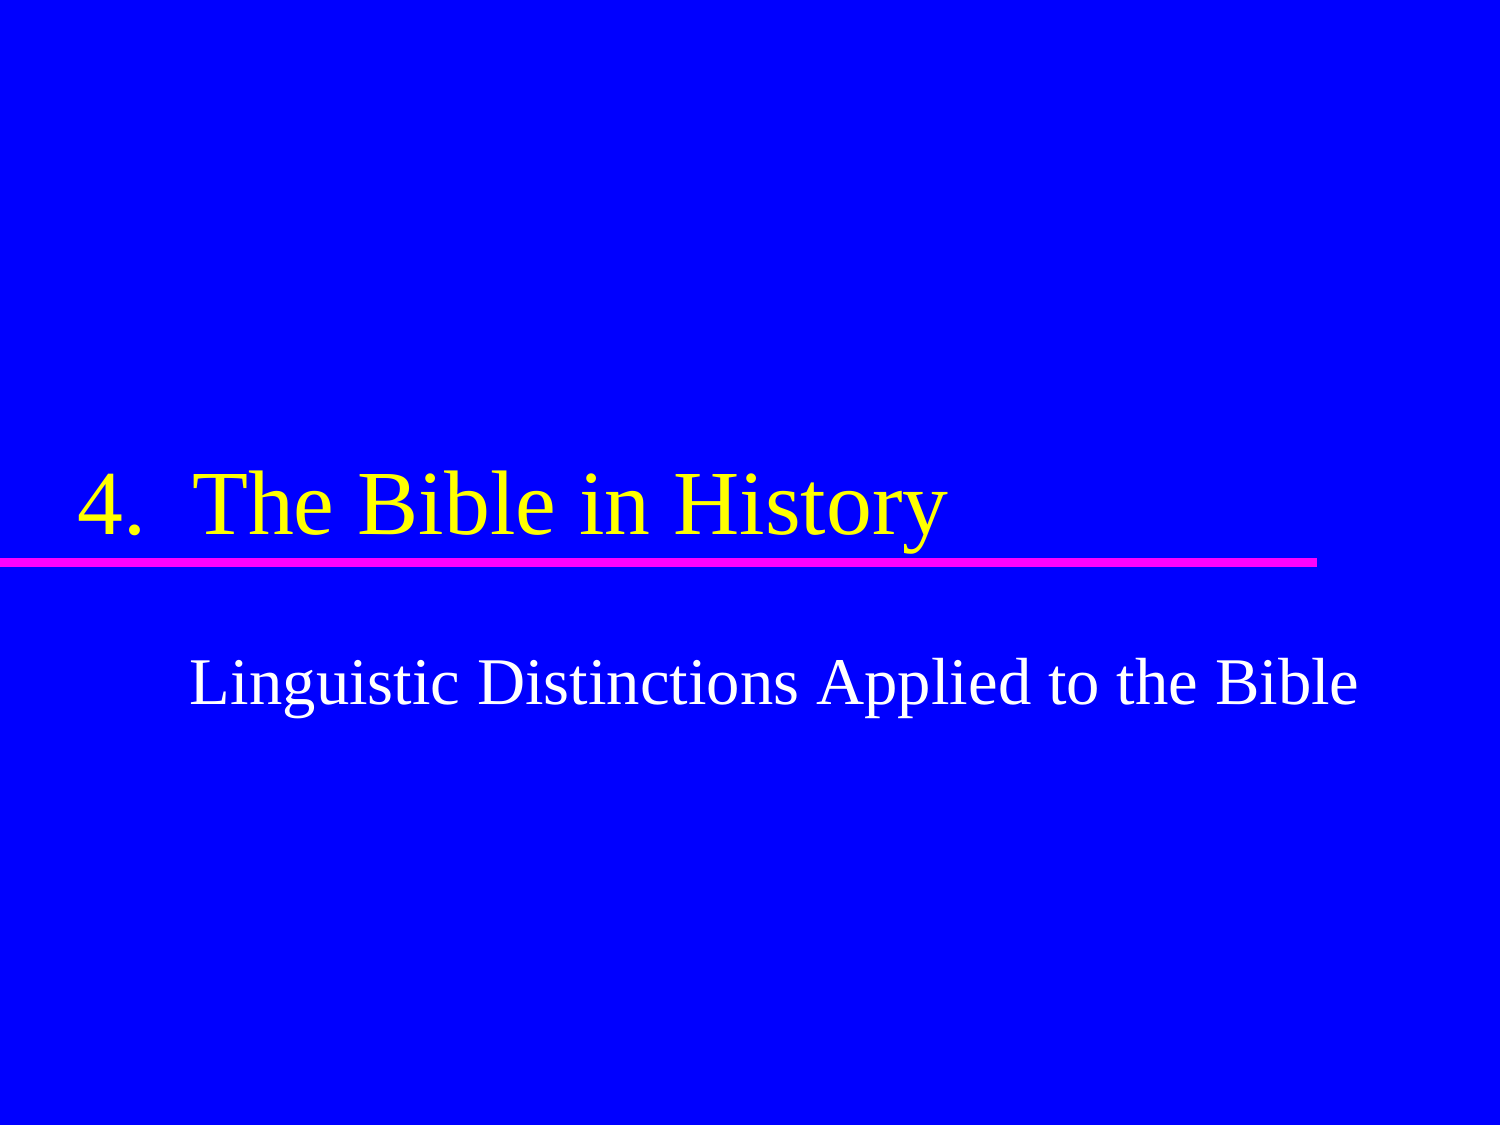

# 4. The Bible in History
Linguistic Distinctions Applied to the Bible